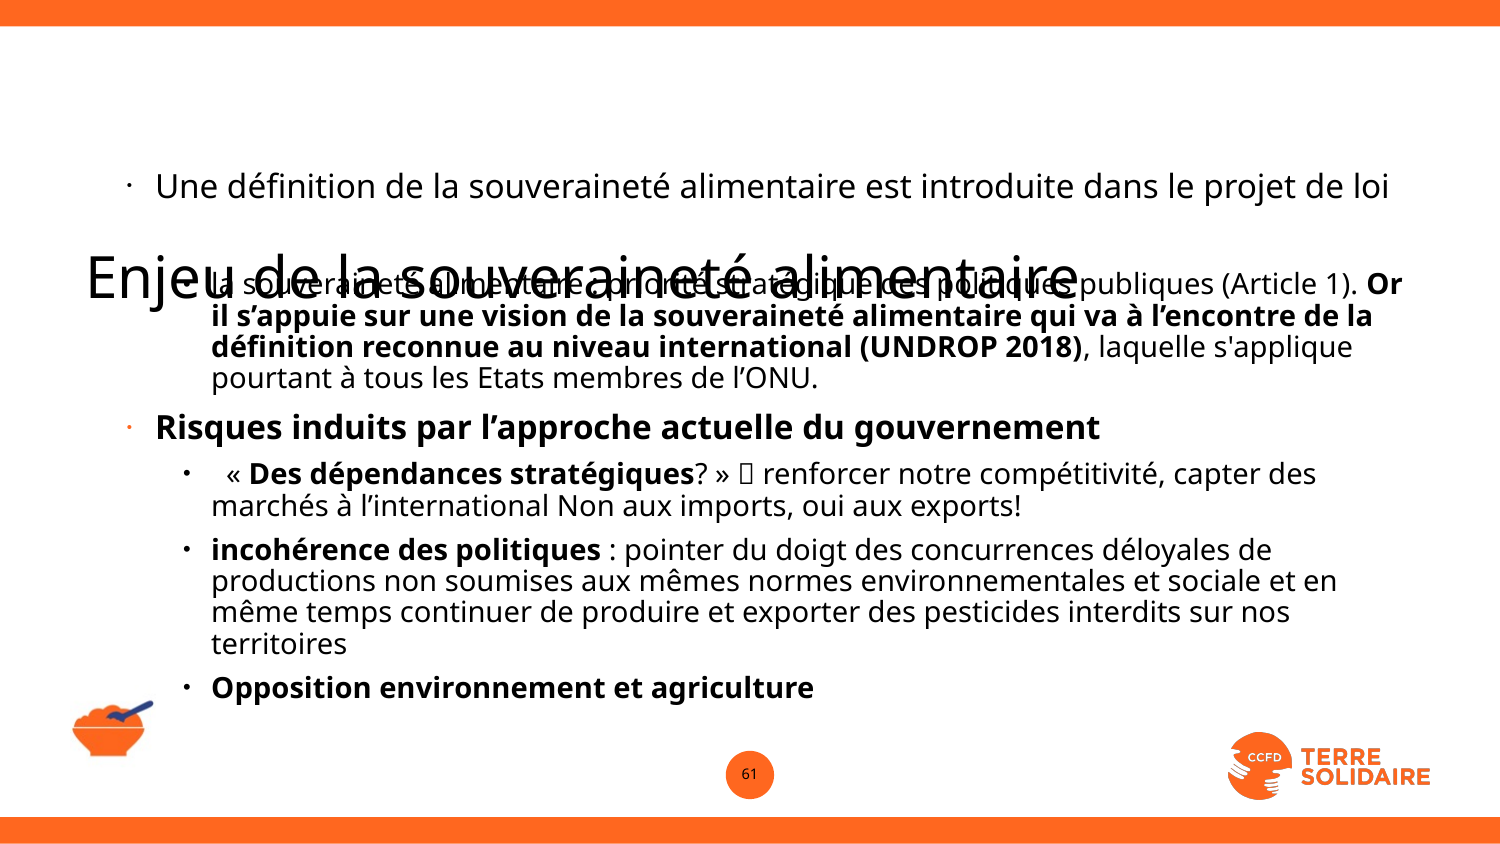

# Enjeu de la souveraineté alimentaire
Une définition de la souveraineté alimentaire est introduite dans le projet de loi
la souveraineté alimentaire : priorité stratégique des politiques publiques (Article 1). Or il s’appuie sur une vision de la souveraineté alimentaire qui va à l’encontre de la définition reconnue au niveau international (UNDROP 2018), laquelle s'applique pourtant à tous les Etats membres de l’ONU.
Risques induits par l’approche actuelle du gouvernement
  « Des dépendances stratégiques? »  renforcer notre compétitivité, capter des marchés à l’international Non aux imports, oui aux exports!
incohérence des politiques : pointer du doigt des concurrences déloyales de productions non soumises aux mêmes normes environnementales et sociale et en même temps continuer de produire et exporter des pesticides interdits sur nos territoires
Opposition environnement et agriculture